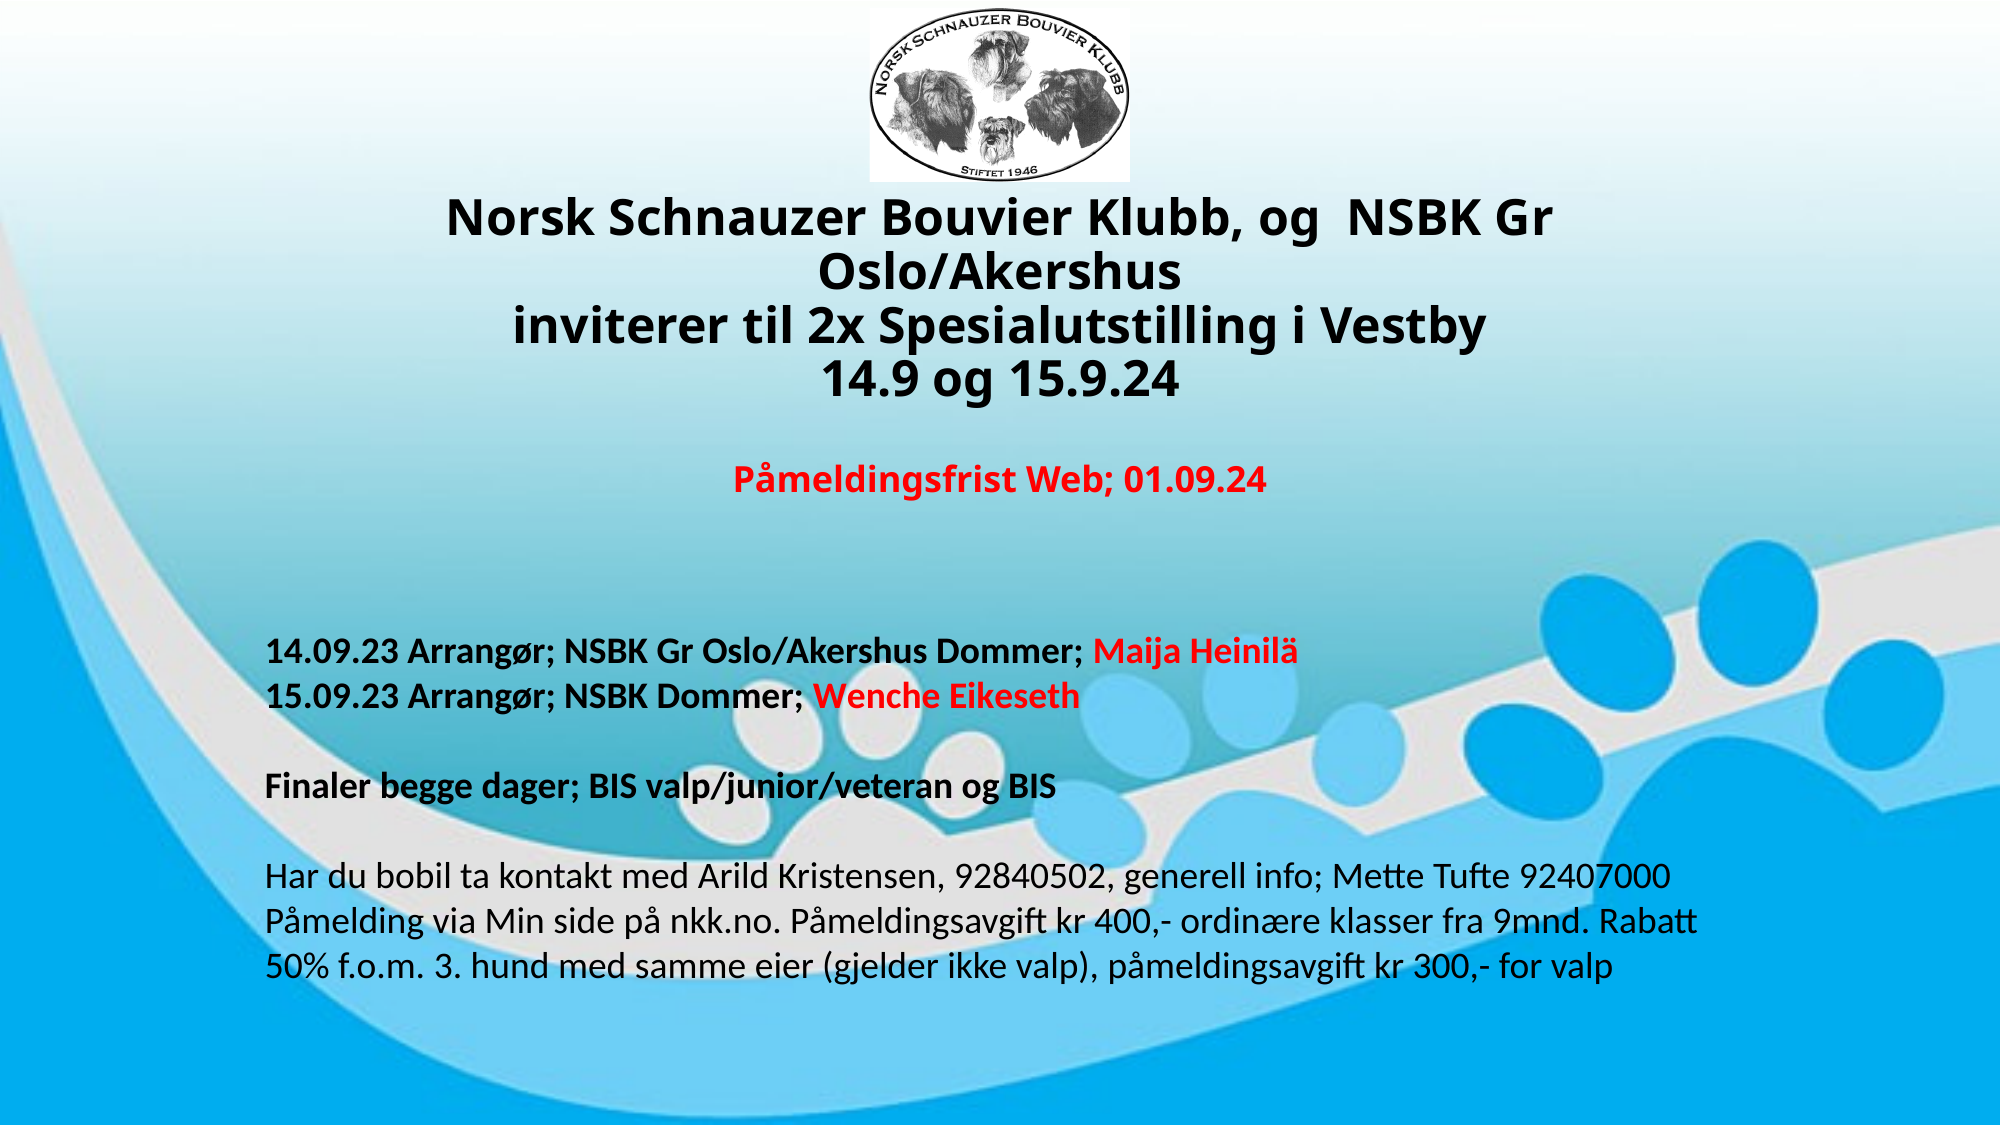

# Norsk Schnauzer Bouvier Klubb, og NSBK Gr Oslo/Akershus inviterer til 2x Spesialutstilling i Vestby 14.9 og 15.9.24 Påmeldingsfrist Web; 01.09.24
14.09.23 Arrangør; NSBK Gr Oslo/Akershus Dommer; Maija Heinilä
15.09.23 Arrangør; NSBK Dommer; Wenche Eikeseth
Finaler begge dager; BIS valp/junior/veteran og BIS
Har du bobil ta kontakt med Arild Kristensen, 92840502, generell info; Mette Tufte 92407000
Påmelding via Min side på nkk.no. Påmeldingsavgift kr 400,- ordinære klasser fra 9mnd. Rabatt 50% f.o.m. 3. hund med samme eier (gjelder ikke valp), påmeldingsavgift kr 300,- for valp